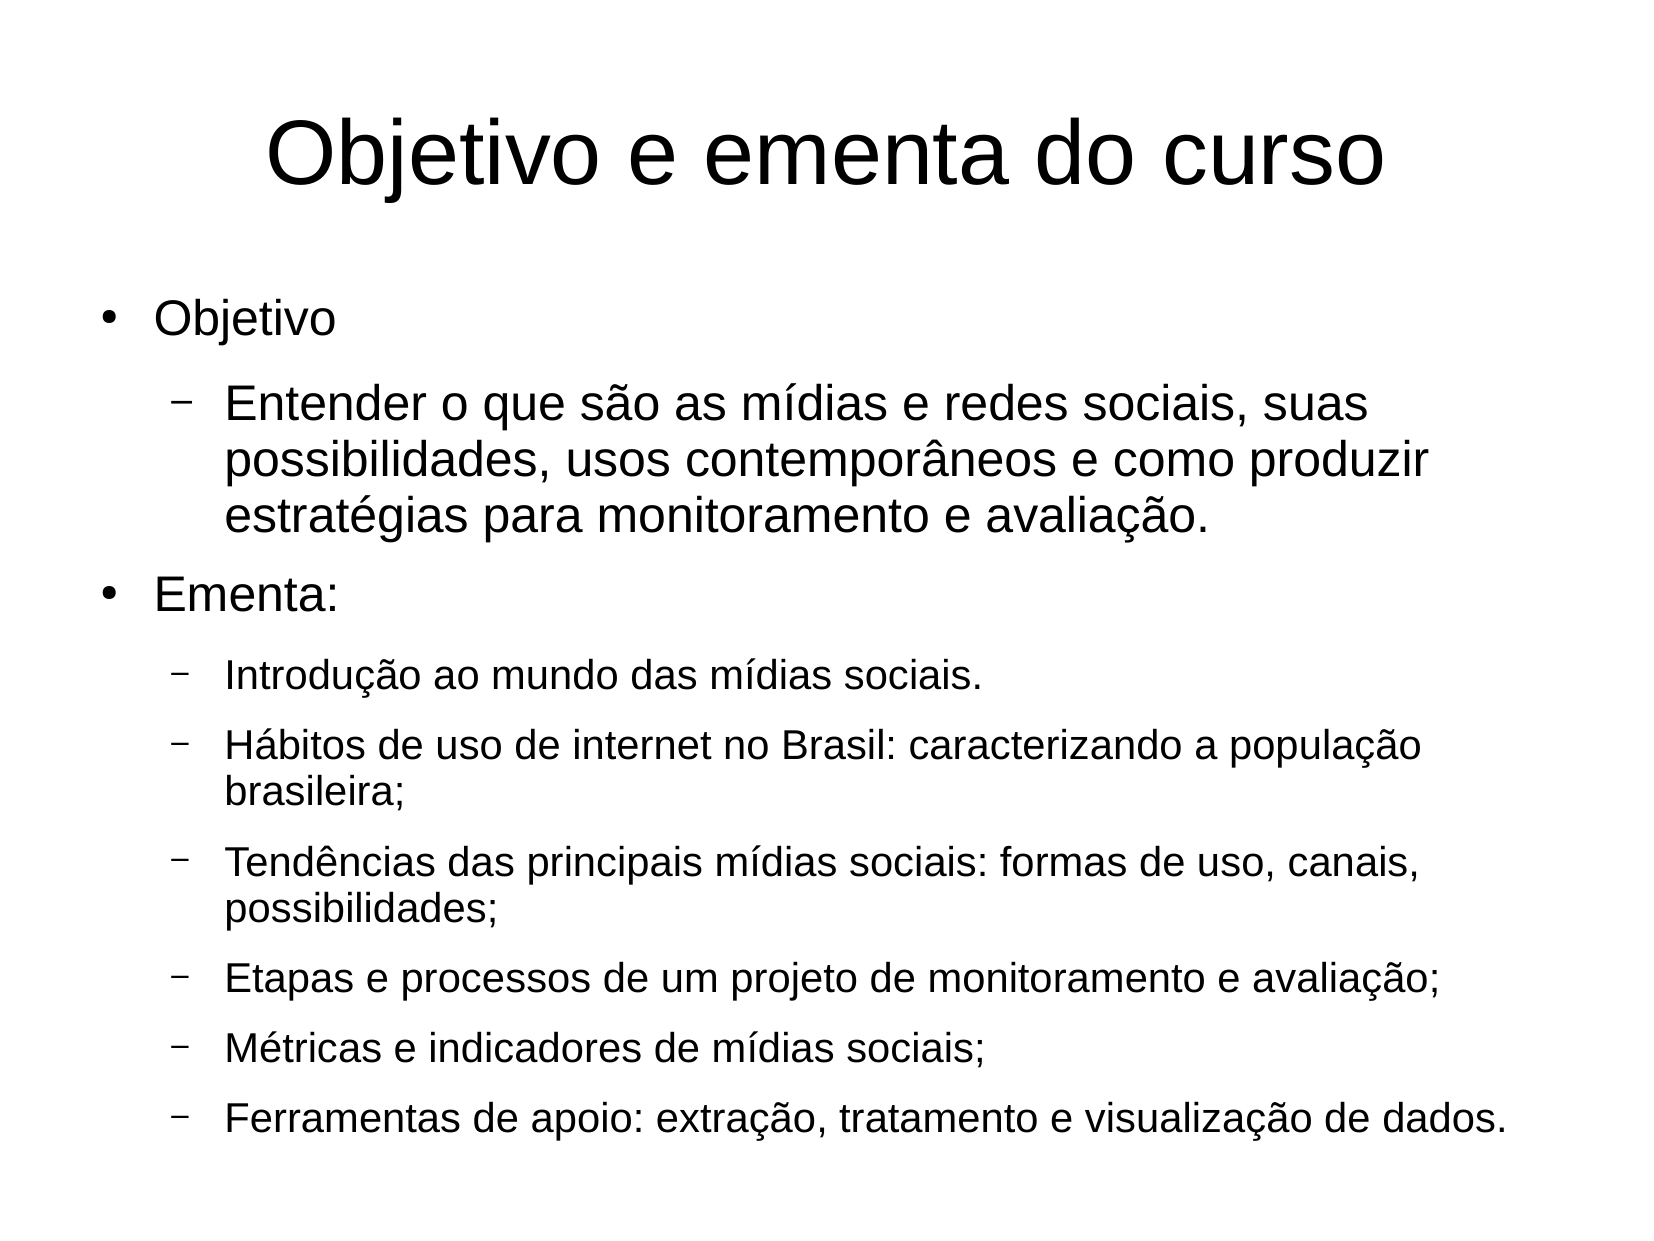

# Objetivo e ementa do curso
Objetivo
Entender o que são as mídias e redes sociais, suas possibilidades, usos contemporâneos e como produzir estratégias para monitoramento e avaliação.
Ementa:
Introdução ao mundo das mídias sociais.
Hábitos de uso de internet no Brasil: caracterizando a população brasileira;
Tendências das principais mídias sociais: formas de uso, canais, possibilidades;
Etapas e processos de um projeto de monitoramento e avaliação;
Métricas e indicadores de mídias sociais;
Ferramentas de apoio: extração, tratamento e visualização de dados.